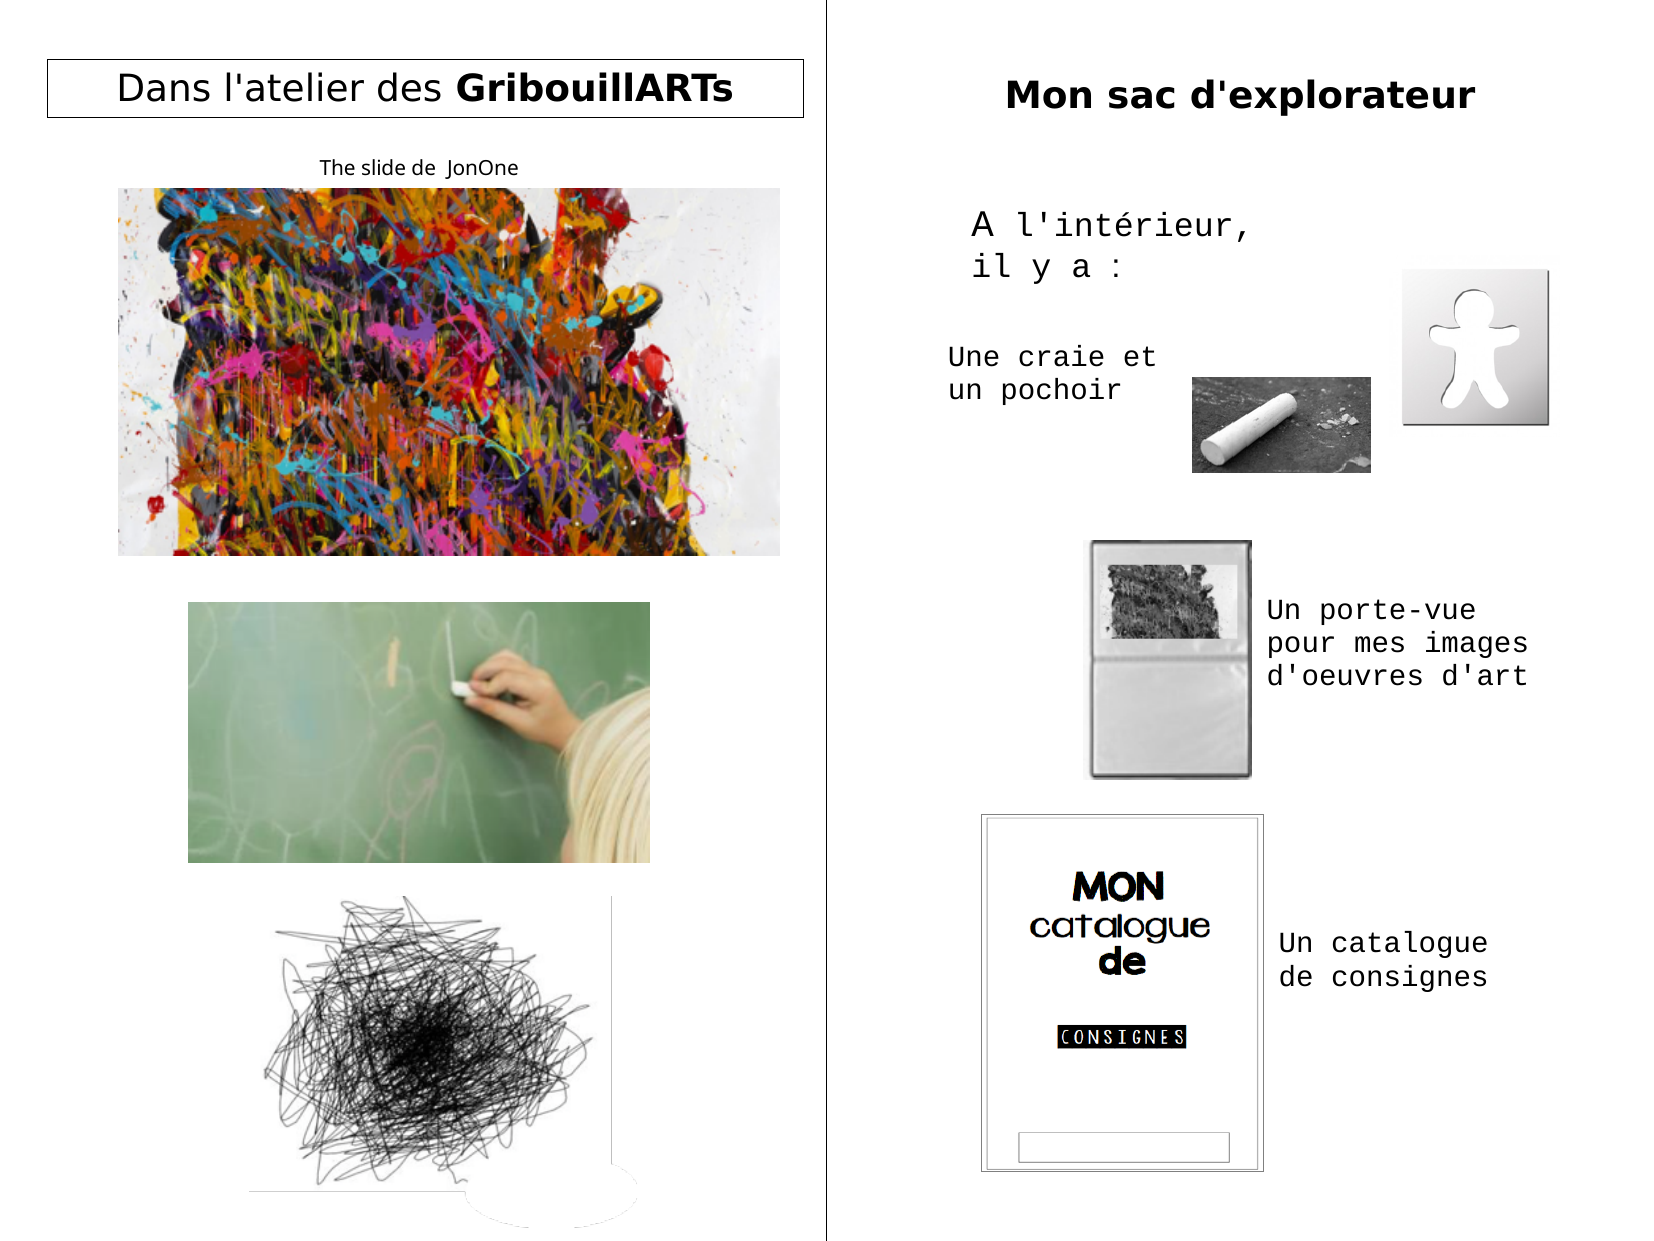

Mon sac d'explorateur
Dans l'atelier des GribouillARTs
The slide de JonOne
A l'intérieur, il y a :
Une craie et un pochoir
Un porte-vue pour mes images d'oeuvres d'art
Un catalogue de consignes